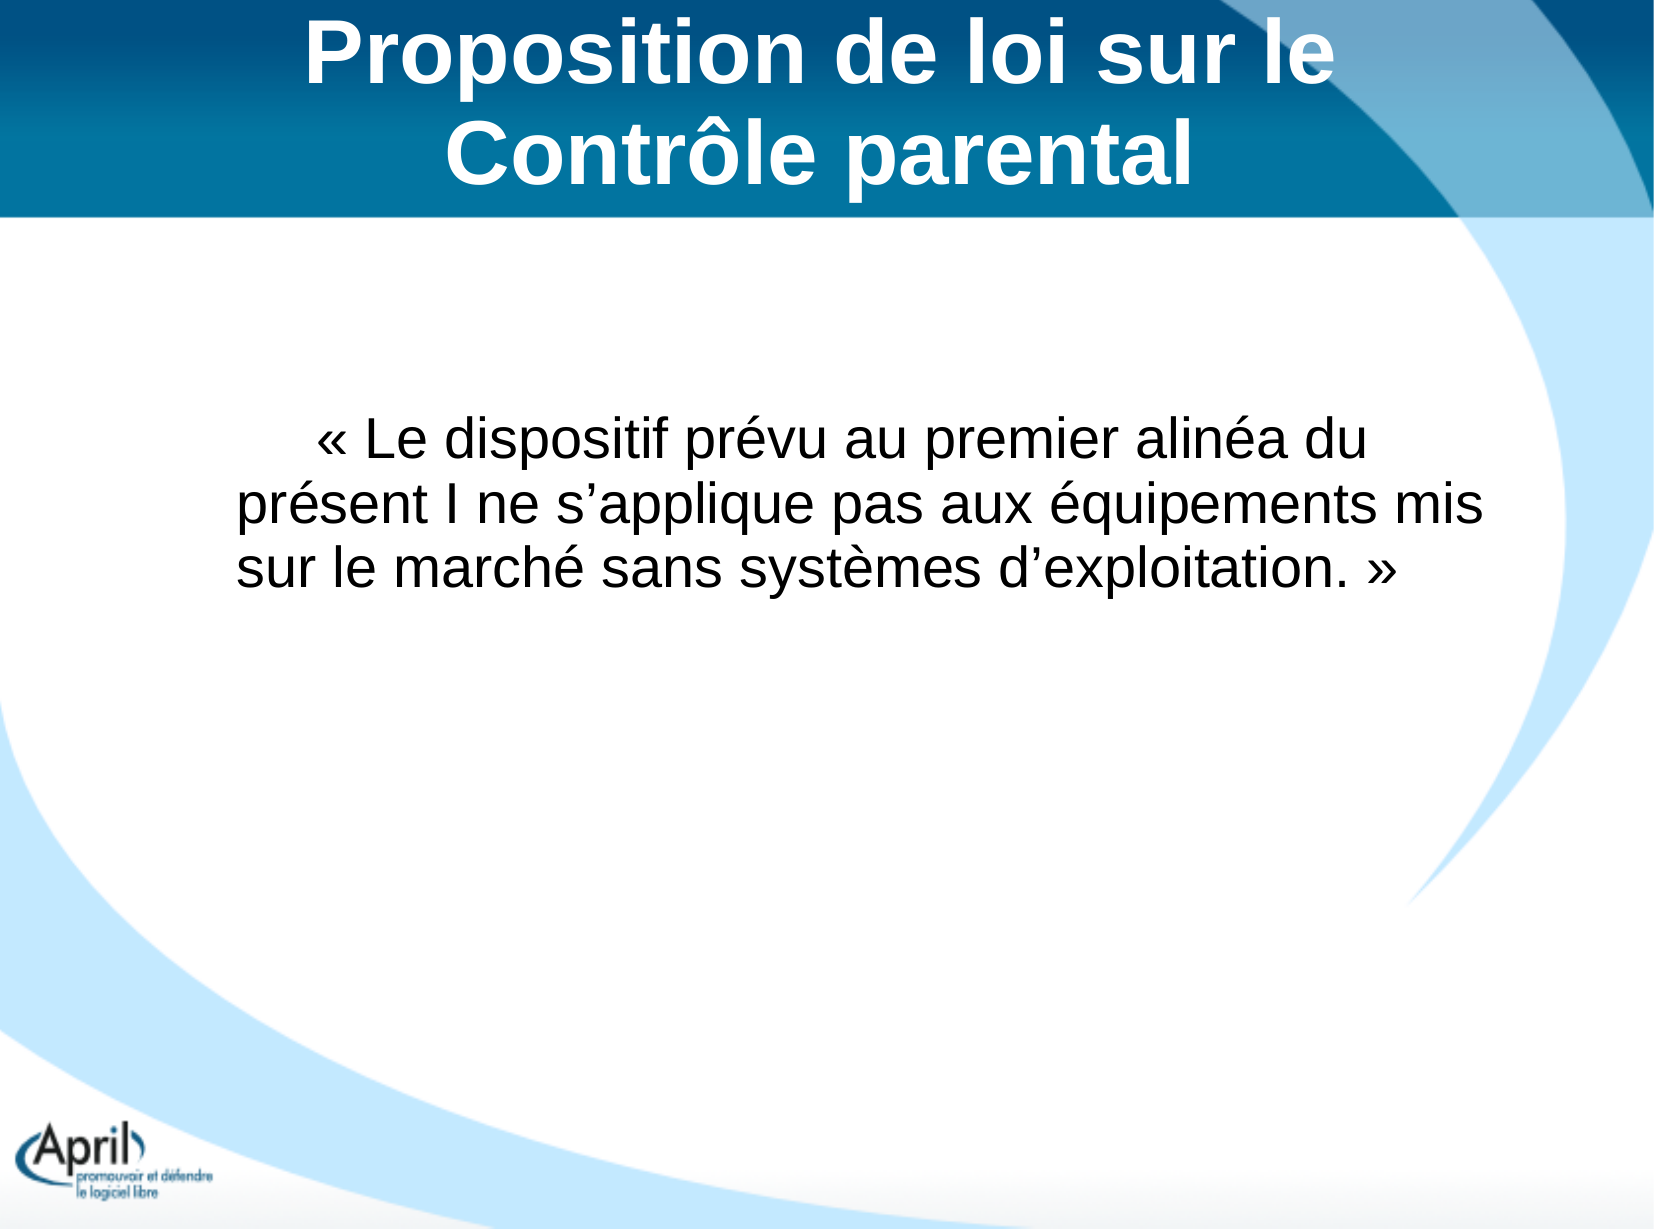

# Proposition de loi sur le Contrôle parental
 « Le dispositif prévu au premier alinéa du présent I ne s’applique pas aux équipements mis sur le marché sans systèmes d’exploitation. »